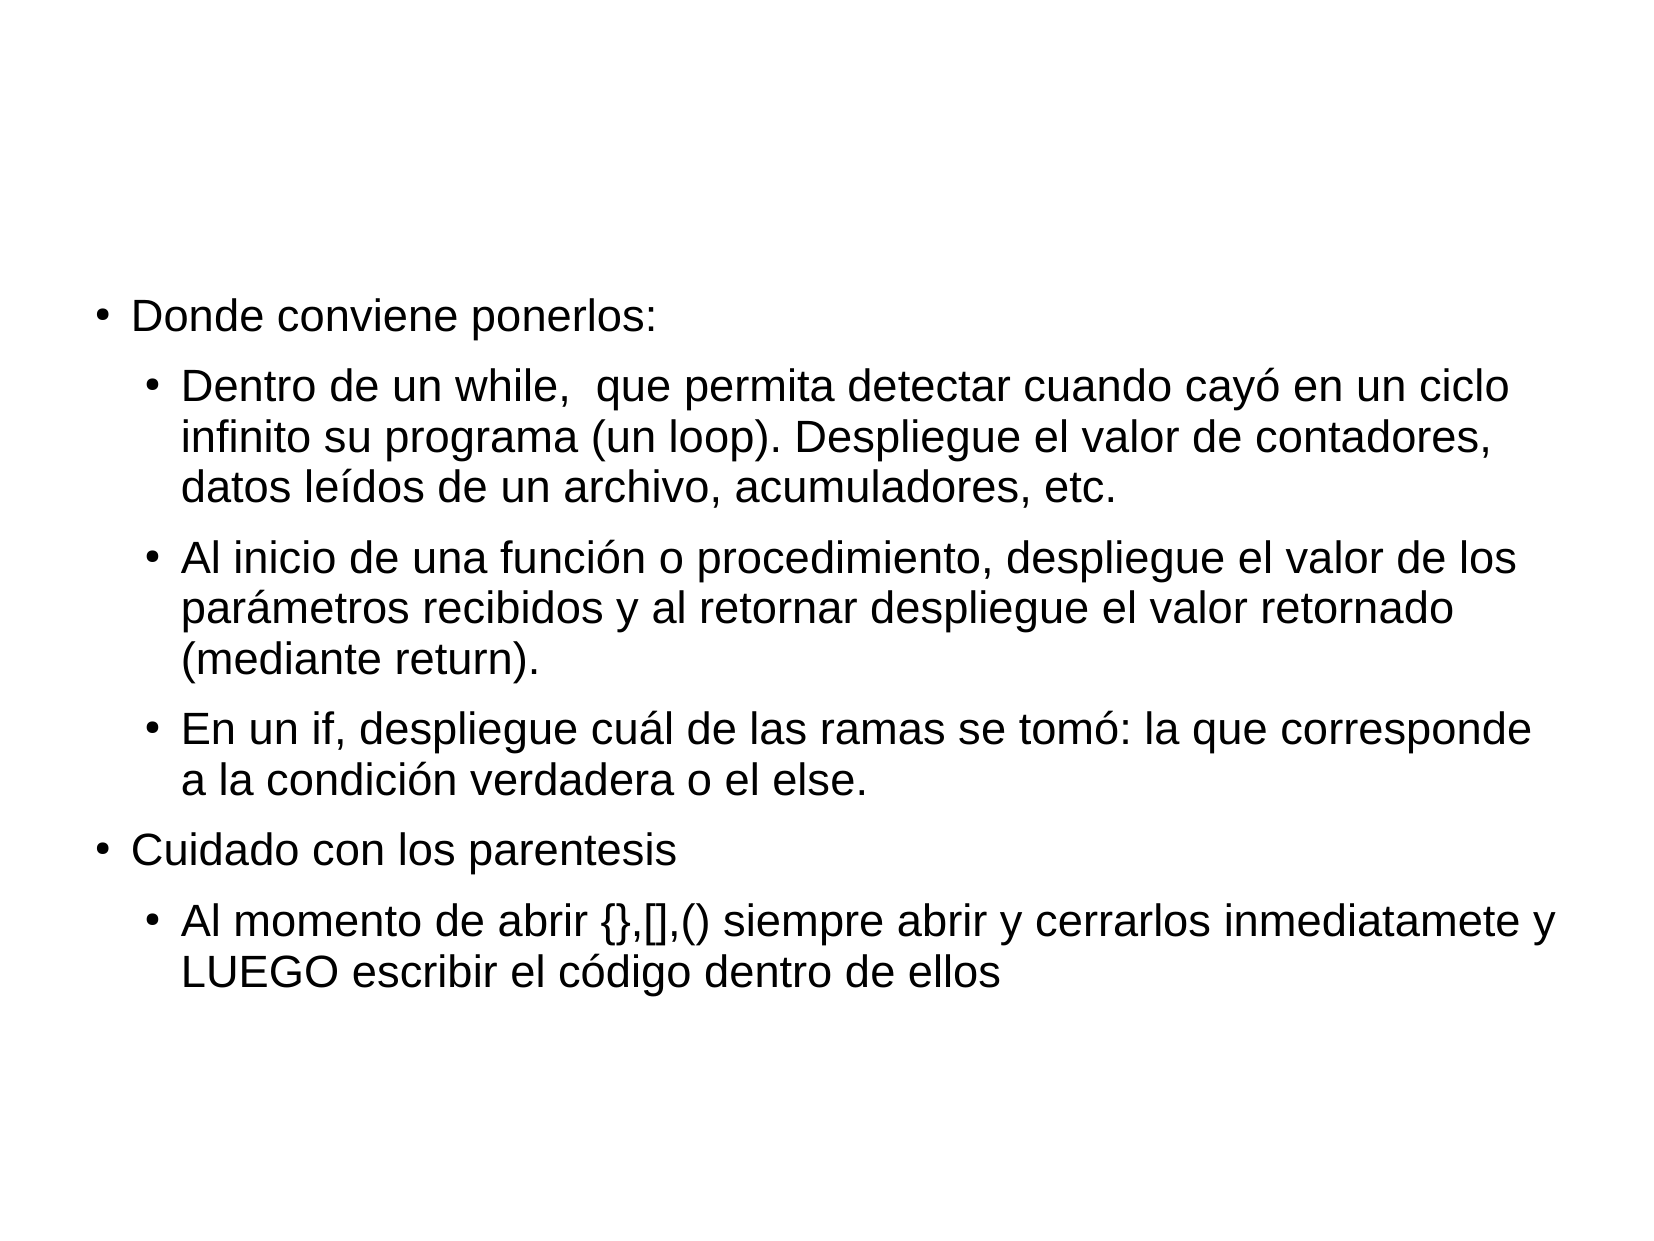

#
Donde conviene ponerlos:
Dentro de un while, que permita detectar cuando cayó en un ciclo infinito su programa (un loop). Despliegue el valor de contadores, datos leídos de un archivo, acumuladores, etc.
Al inicio de una función o procedimiento, despliegue el valor de los parámetros recibidos y al retornar despliegue el valor retornado (mediante return).
En un if, despliegue cuál de las ramas se tomó: la que corresponde a la condición verdadera o el else.
Cuidado con los parentesis
Al momento de abrir {},[],() siempre abrir y cerrarlos inmediatamete y LUEGO escribir el código dentro de ellos